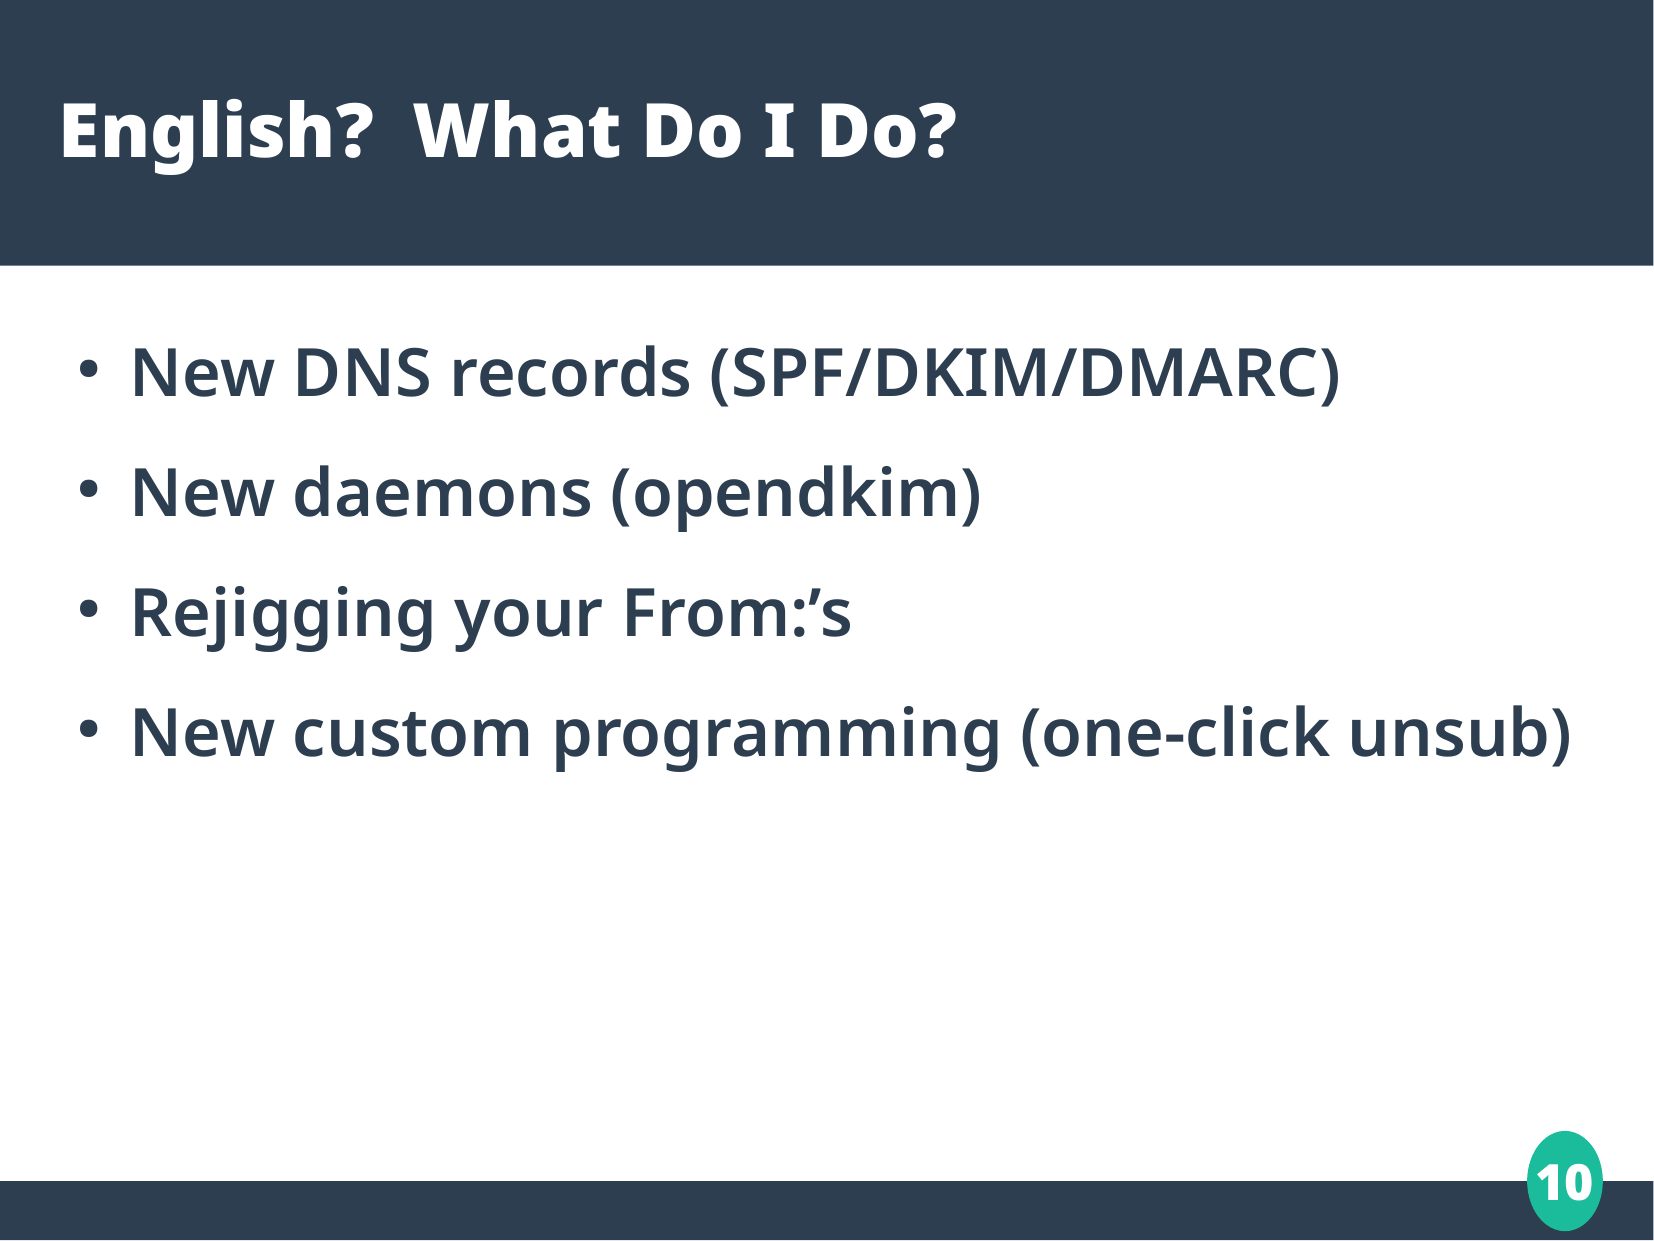

# English? What Do I Do?
New DNS records (SPF/DKIM/DMARC)
New daemons (opendkim)
Rejigging your From:’s
New custom programming (one-click unsub)